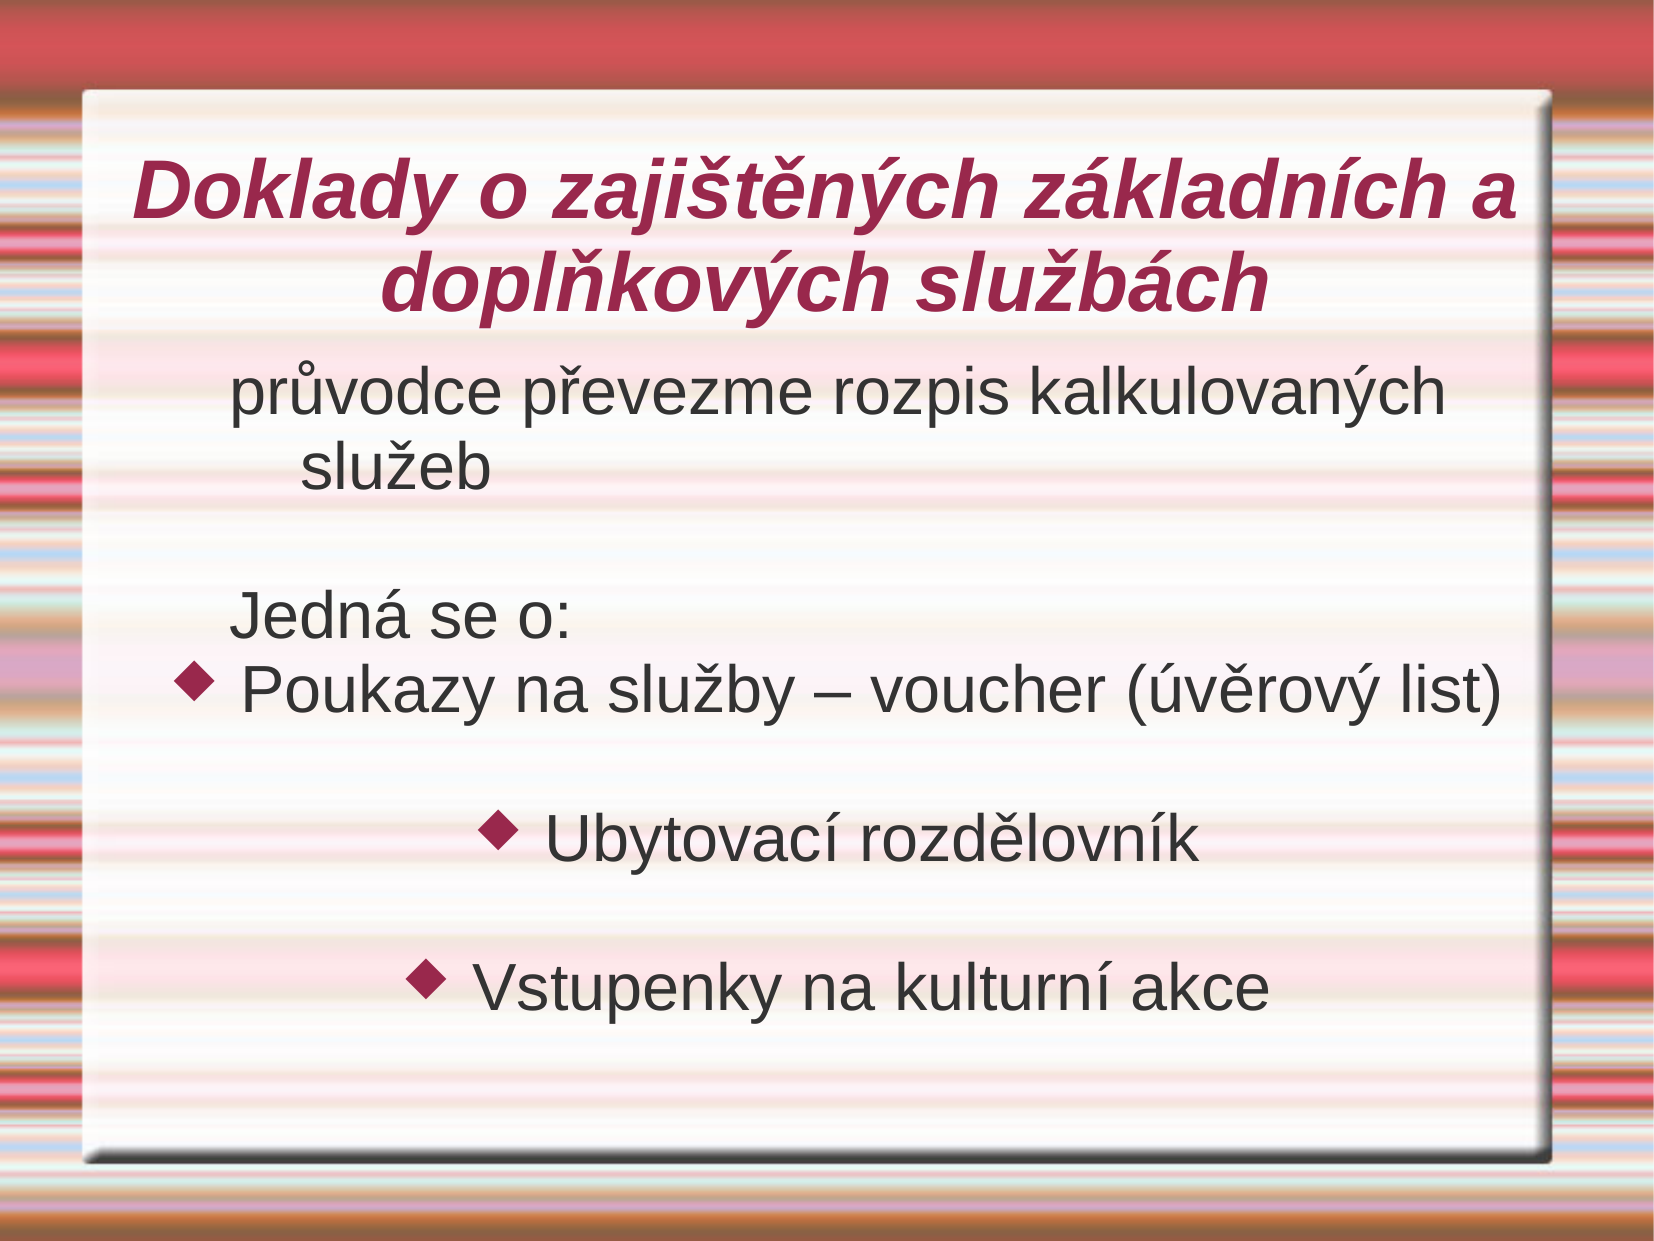

# Doklady o zajištěných základních a doplňkových službách
průvodce převezme rozpis kalkulovaných služeb
Jedná se o:
Poukazy na služby – voucher (úvěrový list)
Ubytovací rozdělovník
Vstupenky na kulturní akce